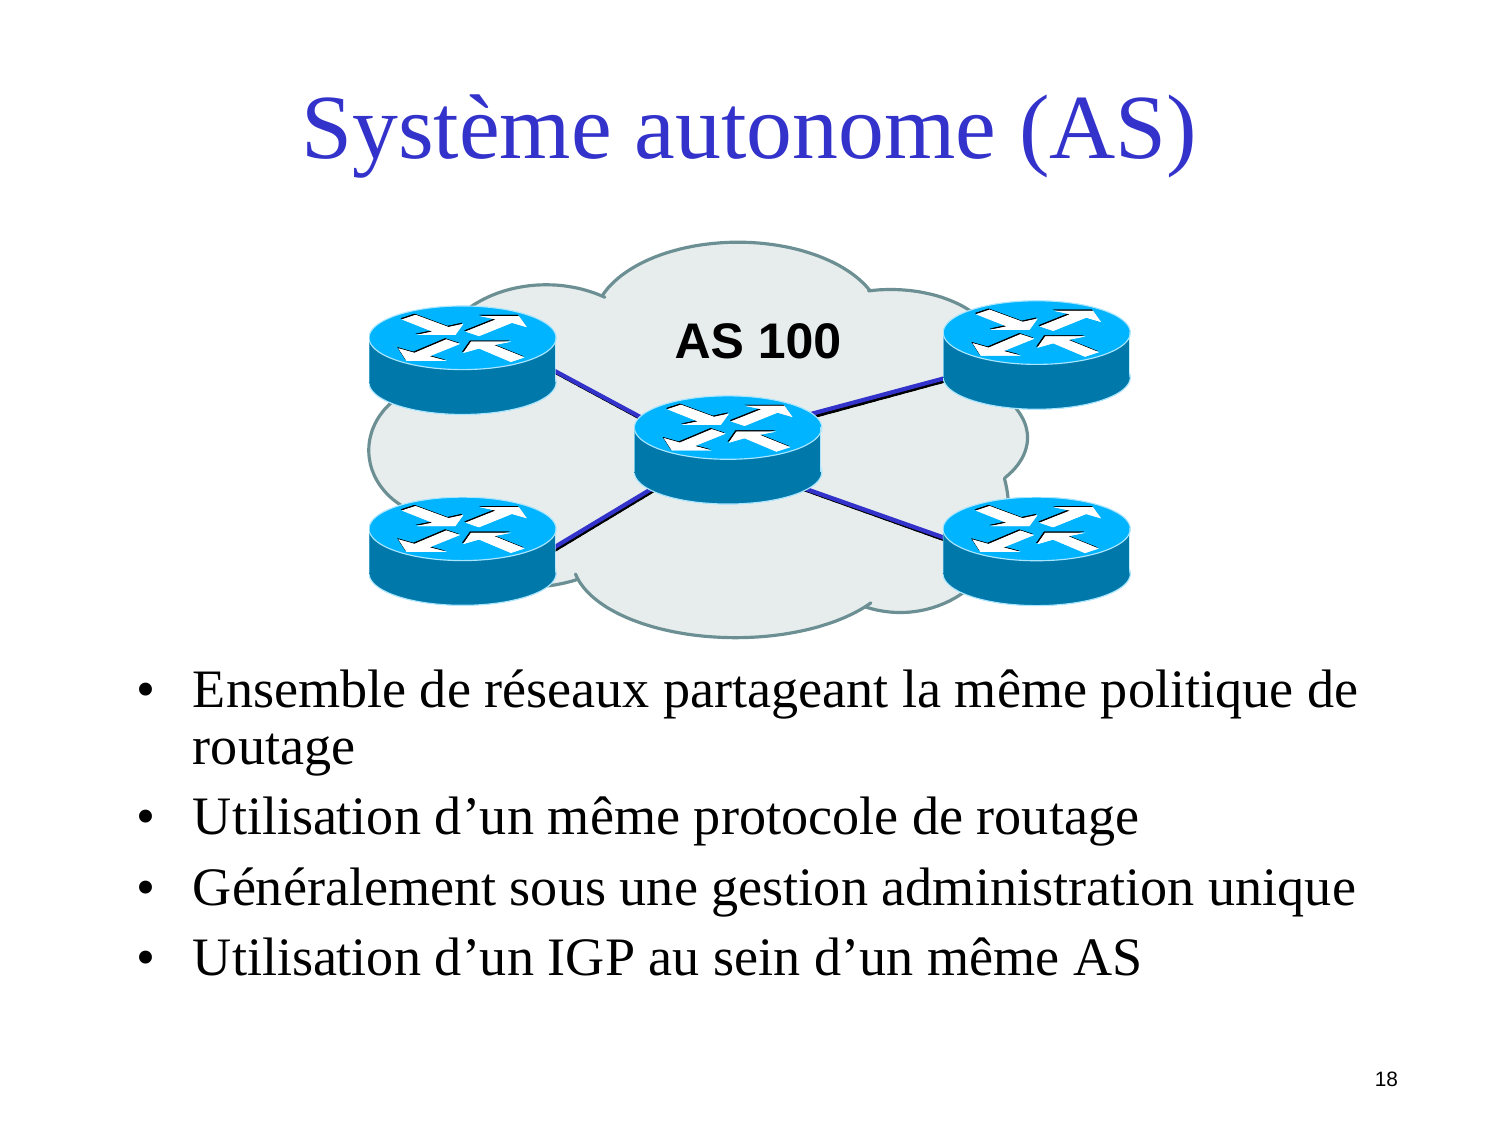

# Système autonome (AS)
AS 100
Ensemble de réseaux partageant la même politique de
routage
Utilisation d’un même protocole de routage
Généralement sous une gestion administration unique
Utilisation d’un IGP au sein d’un même AS